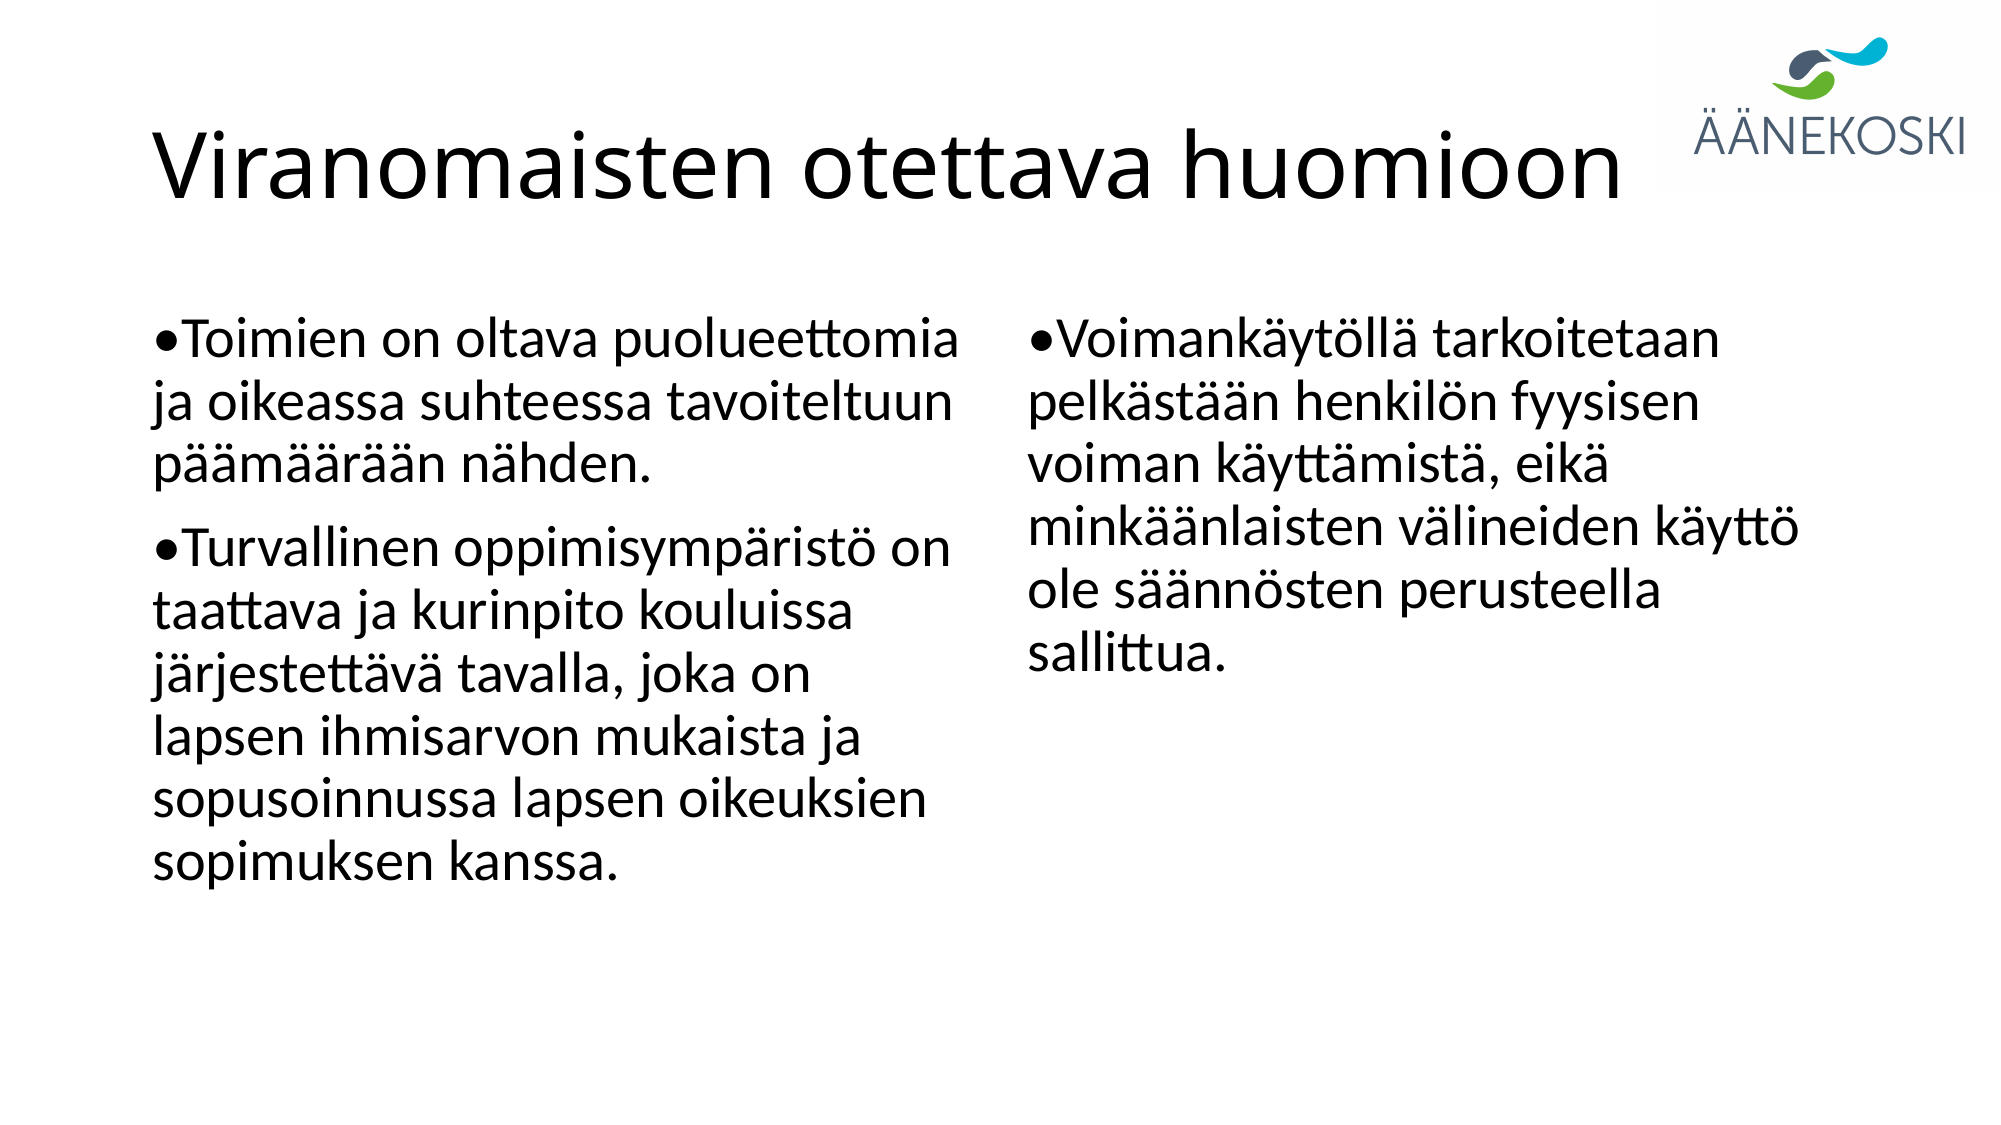

# Viranomaisten otettava huomioon
•Toimien on oltava puolueettomia ja oikeassa suhteessa tavoiteltuun päämäärään nähden.
•Turvallinen oppimisympäristö on taattava ja kurinpito kouluissa järjestettävä tavalla, joka on lapsen ihmisarvon mukaista ja sopusoinnussa lapsen oikeuksien sopimuksen kanssa.
•Voimankäytöllä tarkoitetaan pelkästään henkilön fyysisen voiman käyttämistä, eikä minkäänlaisten välineiden käyttö ole säännösten perusteella sallittua.